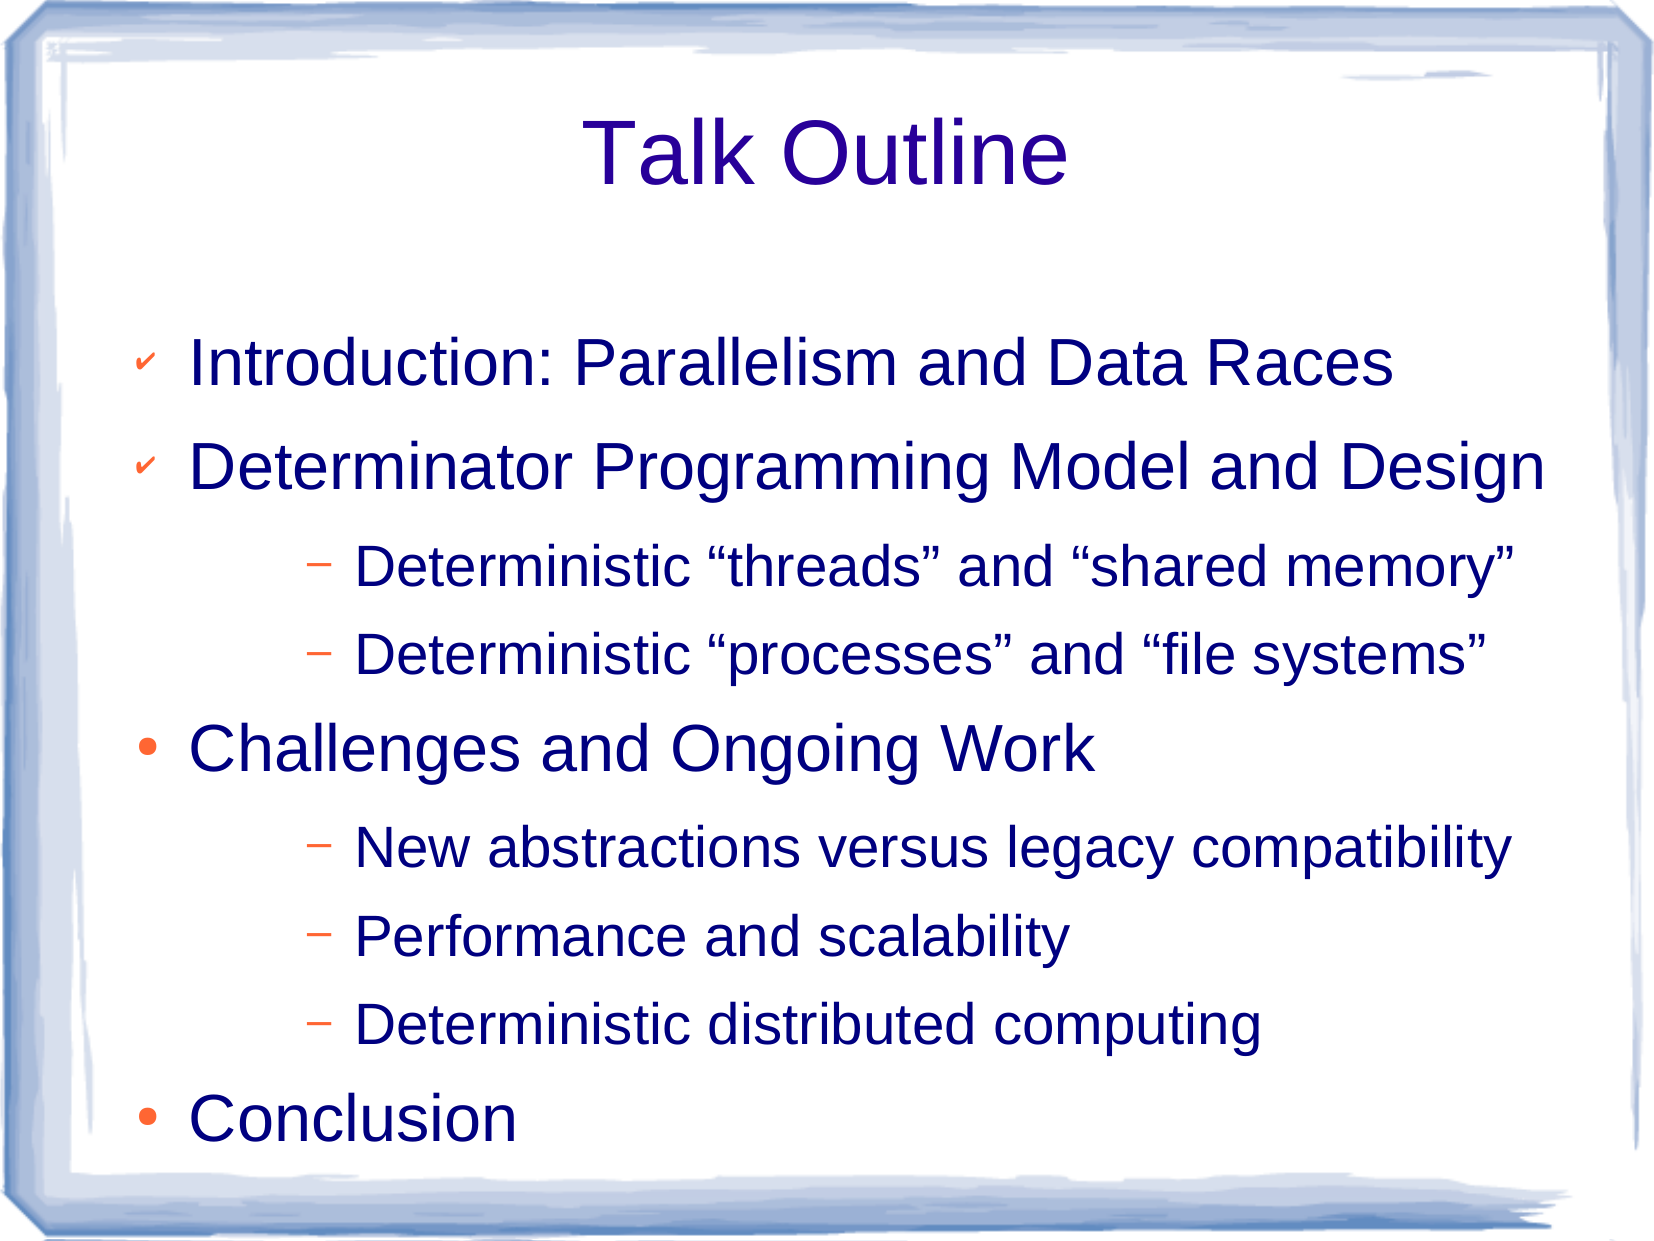

# Talk Outline
Introduction: Parallelism and Data Races
Determinator Programming Model and Design
Deterministic “threads” and “shared memory”
Deterministic “processes” and “file systems”
Challenges and Ongoing Work
New abstractions versus legacy compatibility
Performance and scalability
Deterministic distributed computing
Conclusion